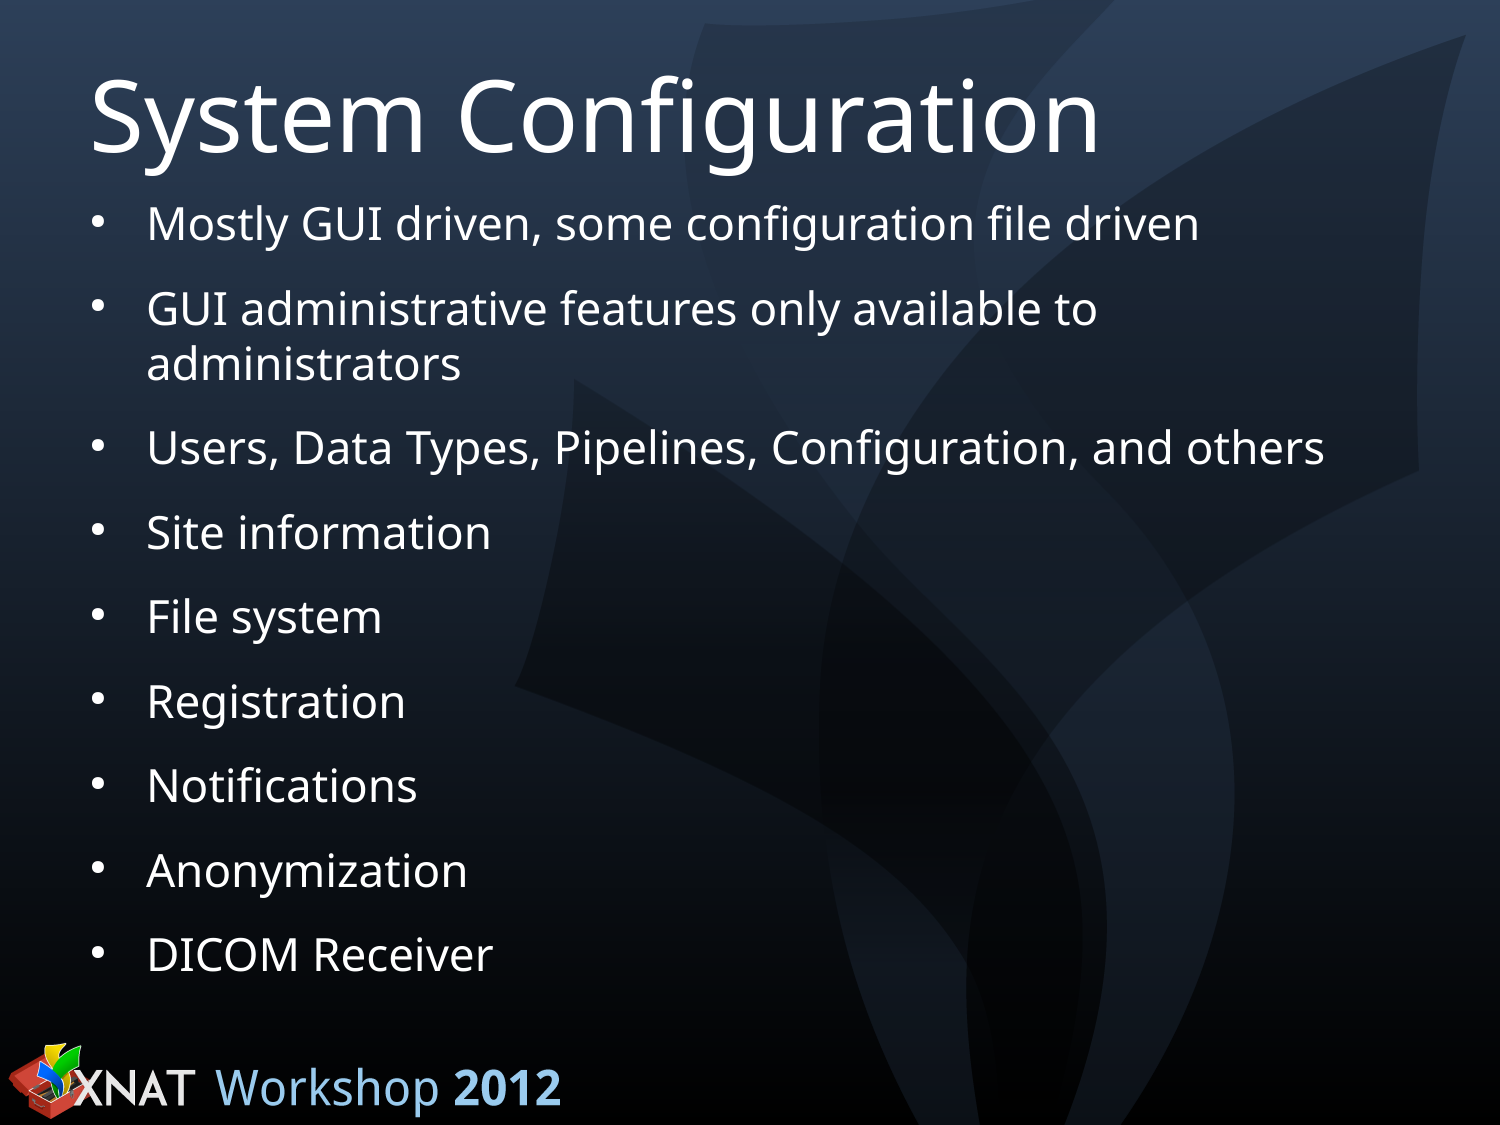

# System Configuration
Mostly GUI driven, some configuration file driven
GUI administrative features only available to administrators
Users, Data Types, Pipelines, Configuration, and others
Site information
File system
Registration
Notifications
Anonymization
DICOM Receiver